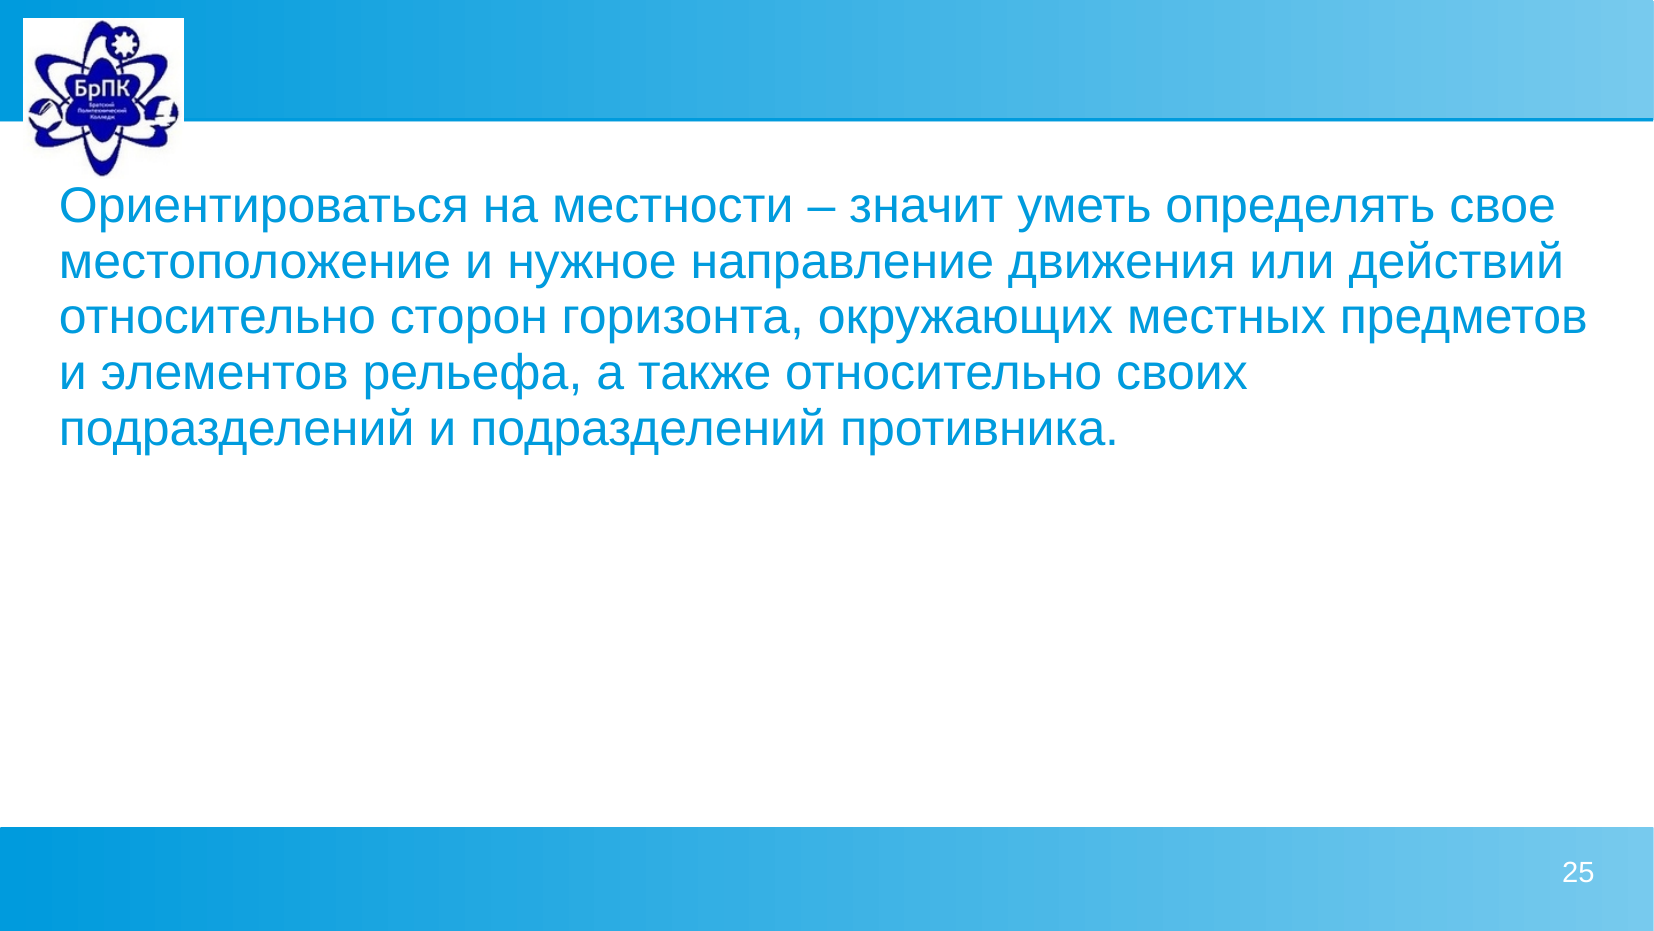

# Ориентироваться на местности – значит уметь определять свое местоположение и нужное направление движения или действий относительно сторон горизонта, окружающих местных предметов и элементов рельефа, а также относительно своих подразделений и подразделений противника.
25